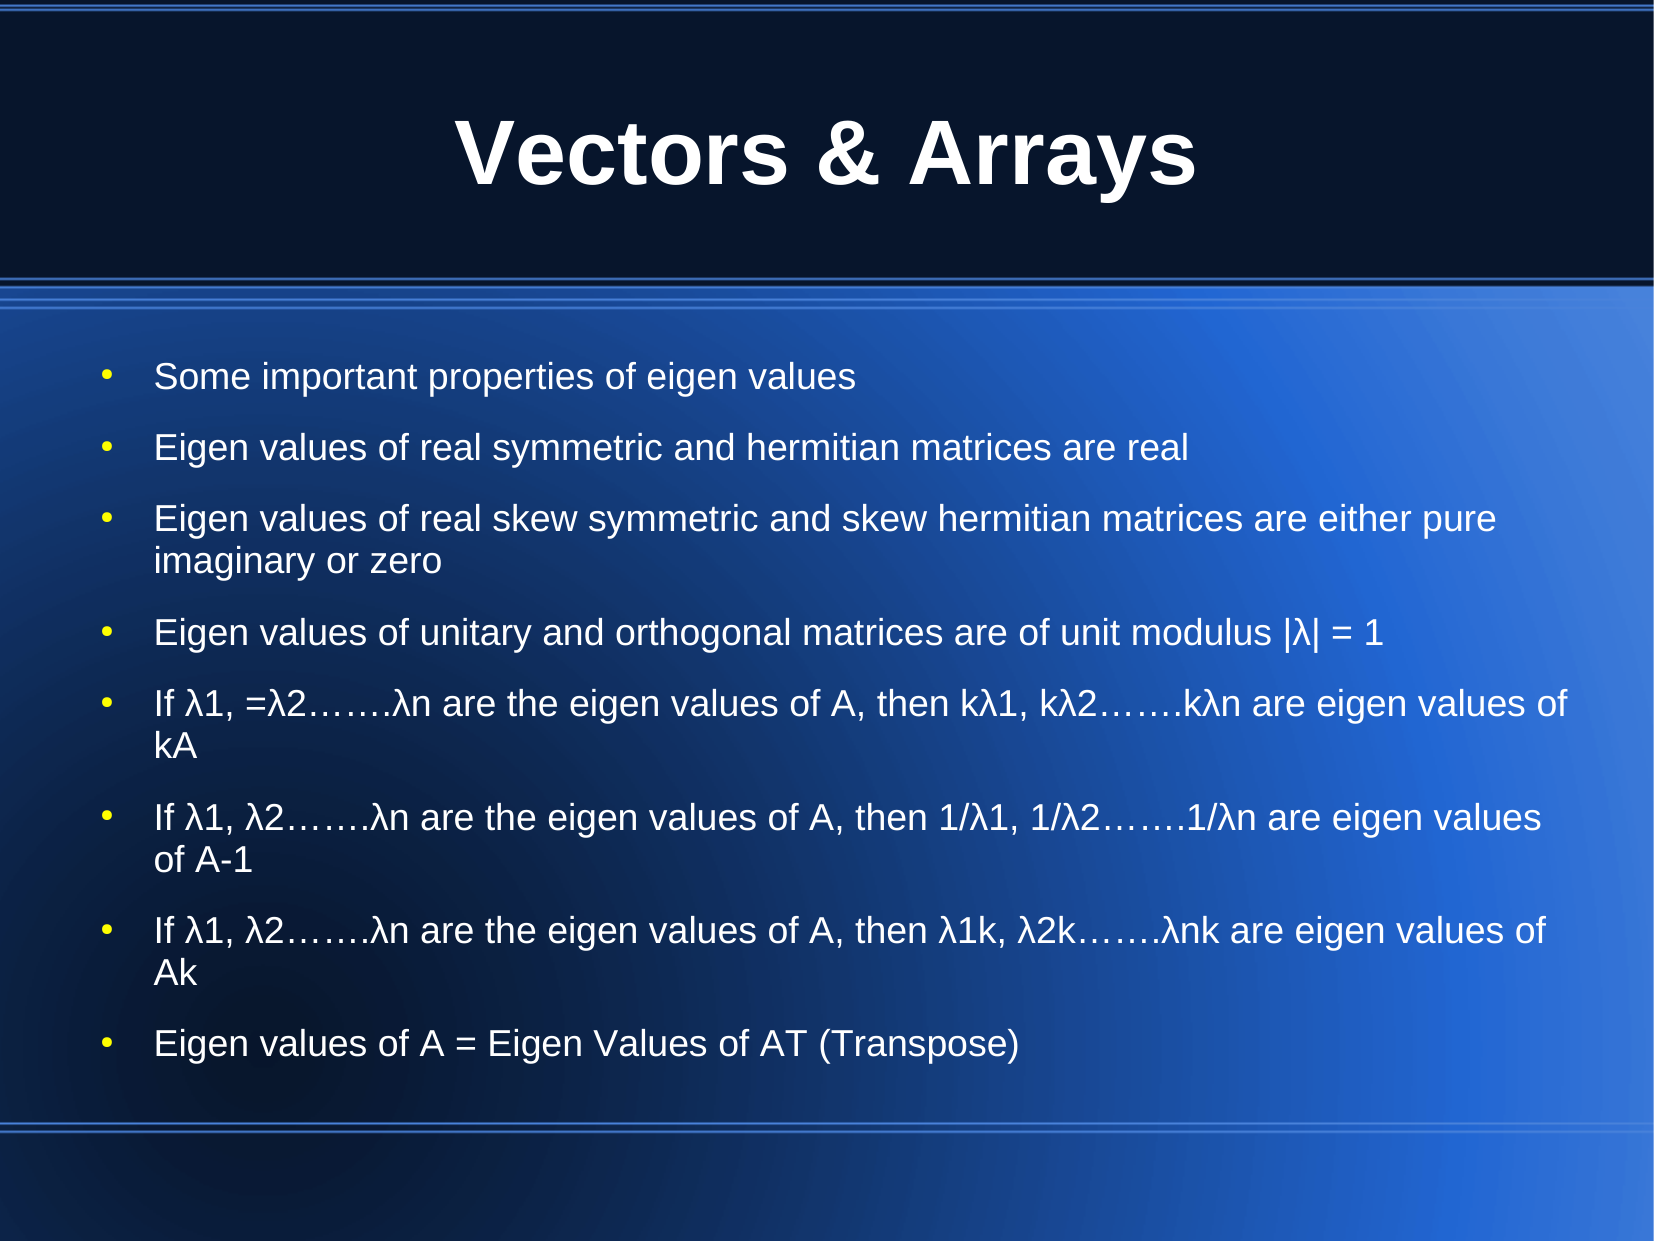

# Vectors & Arrays
Some important properties of eigen values
Eigen values of real symmetric and hermitian matrices are real
Eigen values of real skew symmetric and skew hermitian matrices are either pure imaginary or zero
Eigen values of unitary and orthogonal matrices are of unit modulus |λ| = 1
If λ1, =λ2…….λn are the eigen values of A, then kλ1, kλ2…….kλn are eigen values of kA
If λ1, λ2…….λn are the eigen values of A, then 1/λ1, 1/λ2…….1/λn are eigen values of A-1
If λ1, λ2…….λn are the eigen values of A, then λ1k, λ2k…….λnk are eigen values of Ak
Eigen values of A = Eigen Values of AT (Transpose)